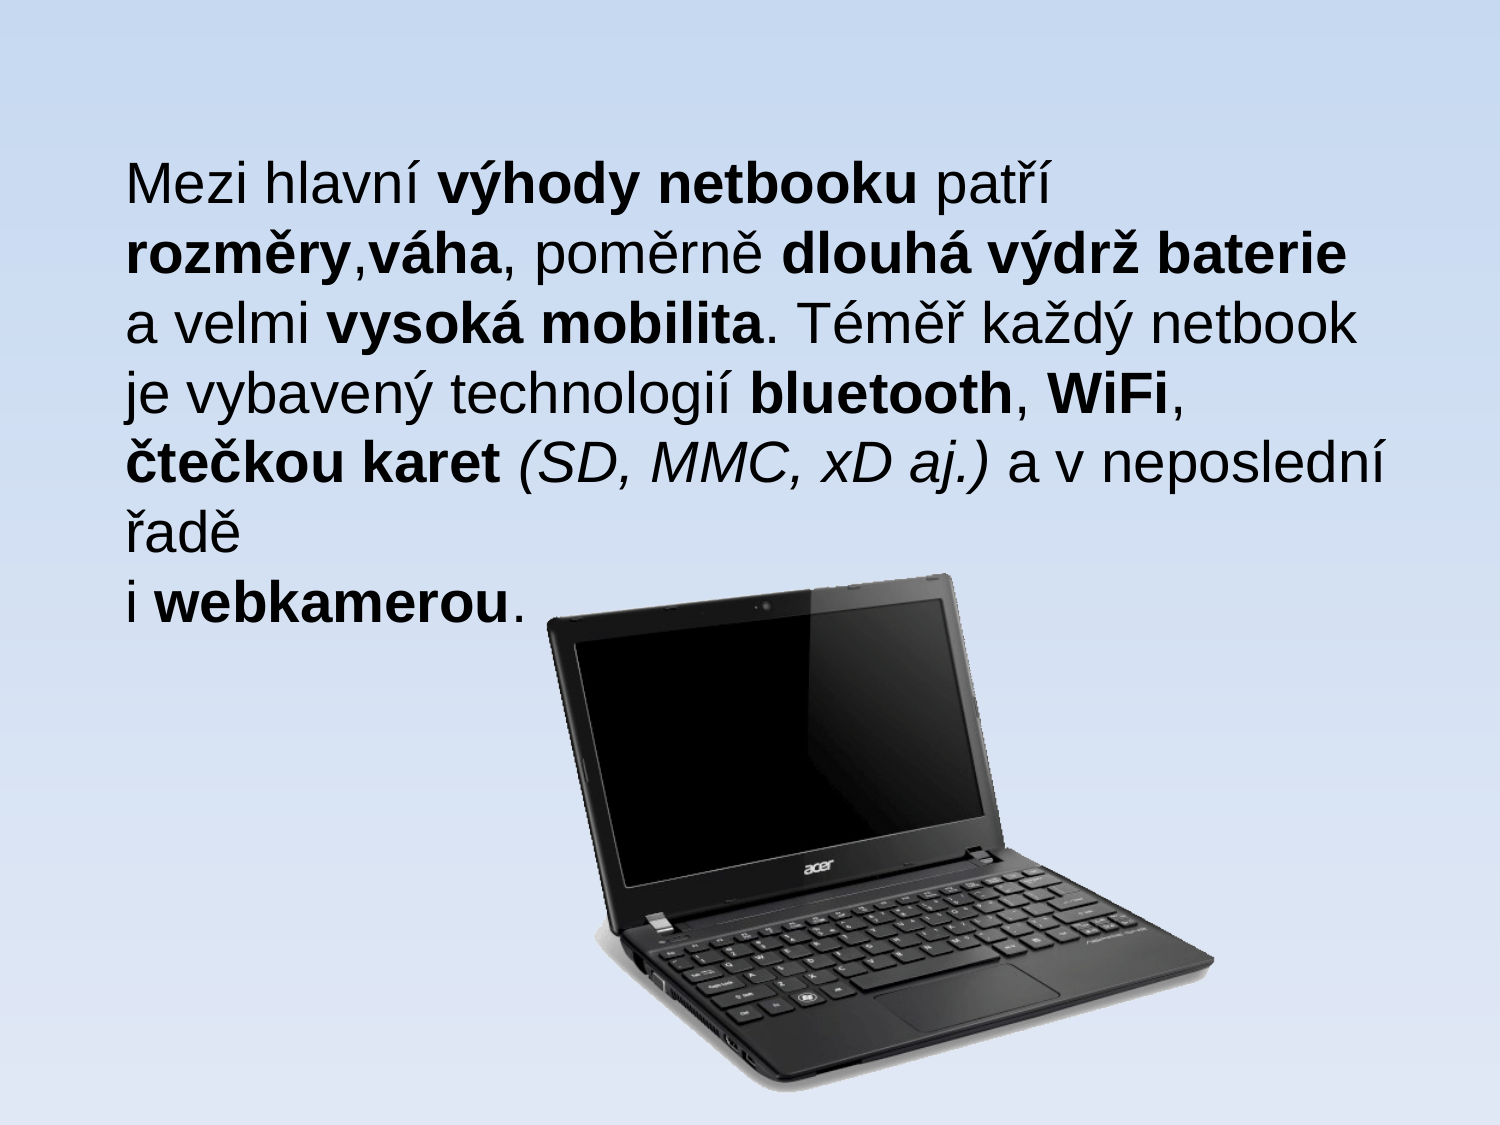

# Mezi hlavní výhody netbooku patří rozměry,váha, poměrně dlouhá výdrž baterie a velmi vysoká mobilita. Téměř každý netbook je vybavený technologií bluetooth, WiFi, čtečkou karet (SD, MMC, xD aj.) a v neposlední řadě i webkamerou.